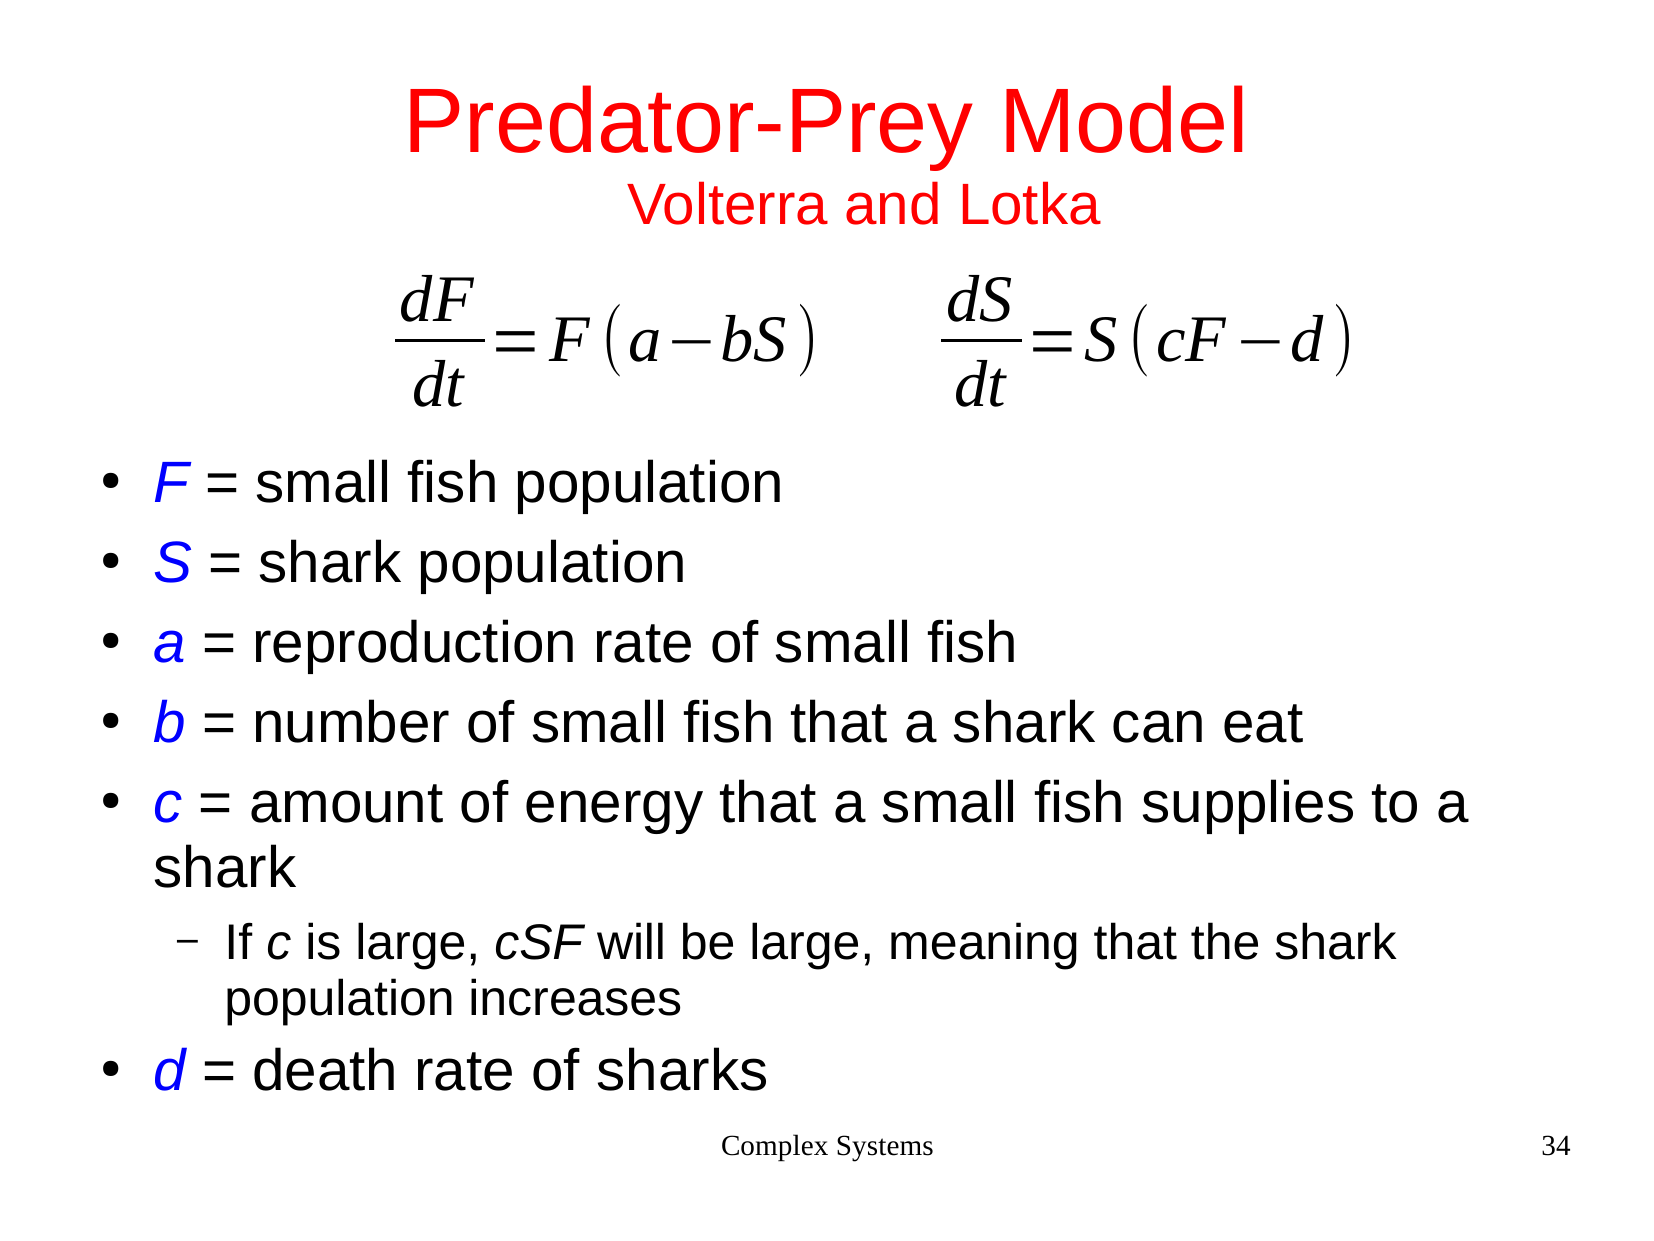

# Predator-Prey Model Volterra and Lotka
F = small fish population
S = shark population
a = reproduction rate of small fish
b = number of small fish that a shark can eat
c = amount of energy that a small fish supplies to a shark
If c is large, cSF will be large, meaning that the shark population increases
d = death rate of sharks
Complex Systems
34